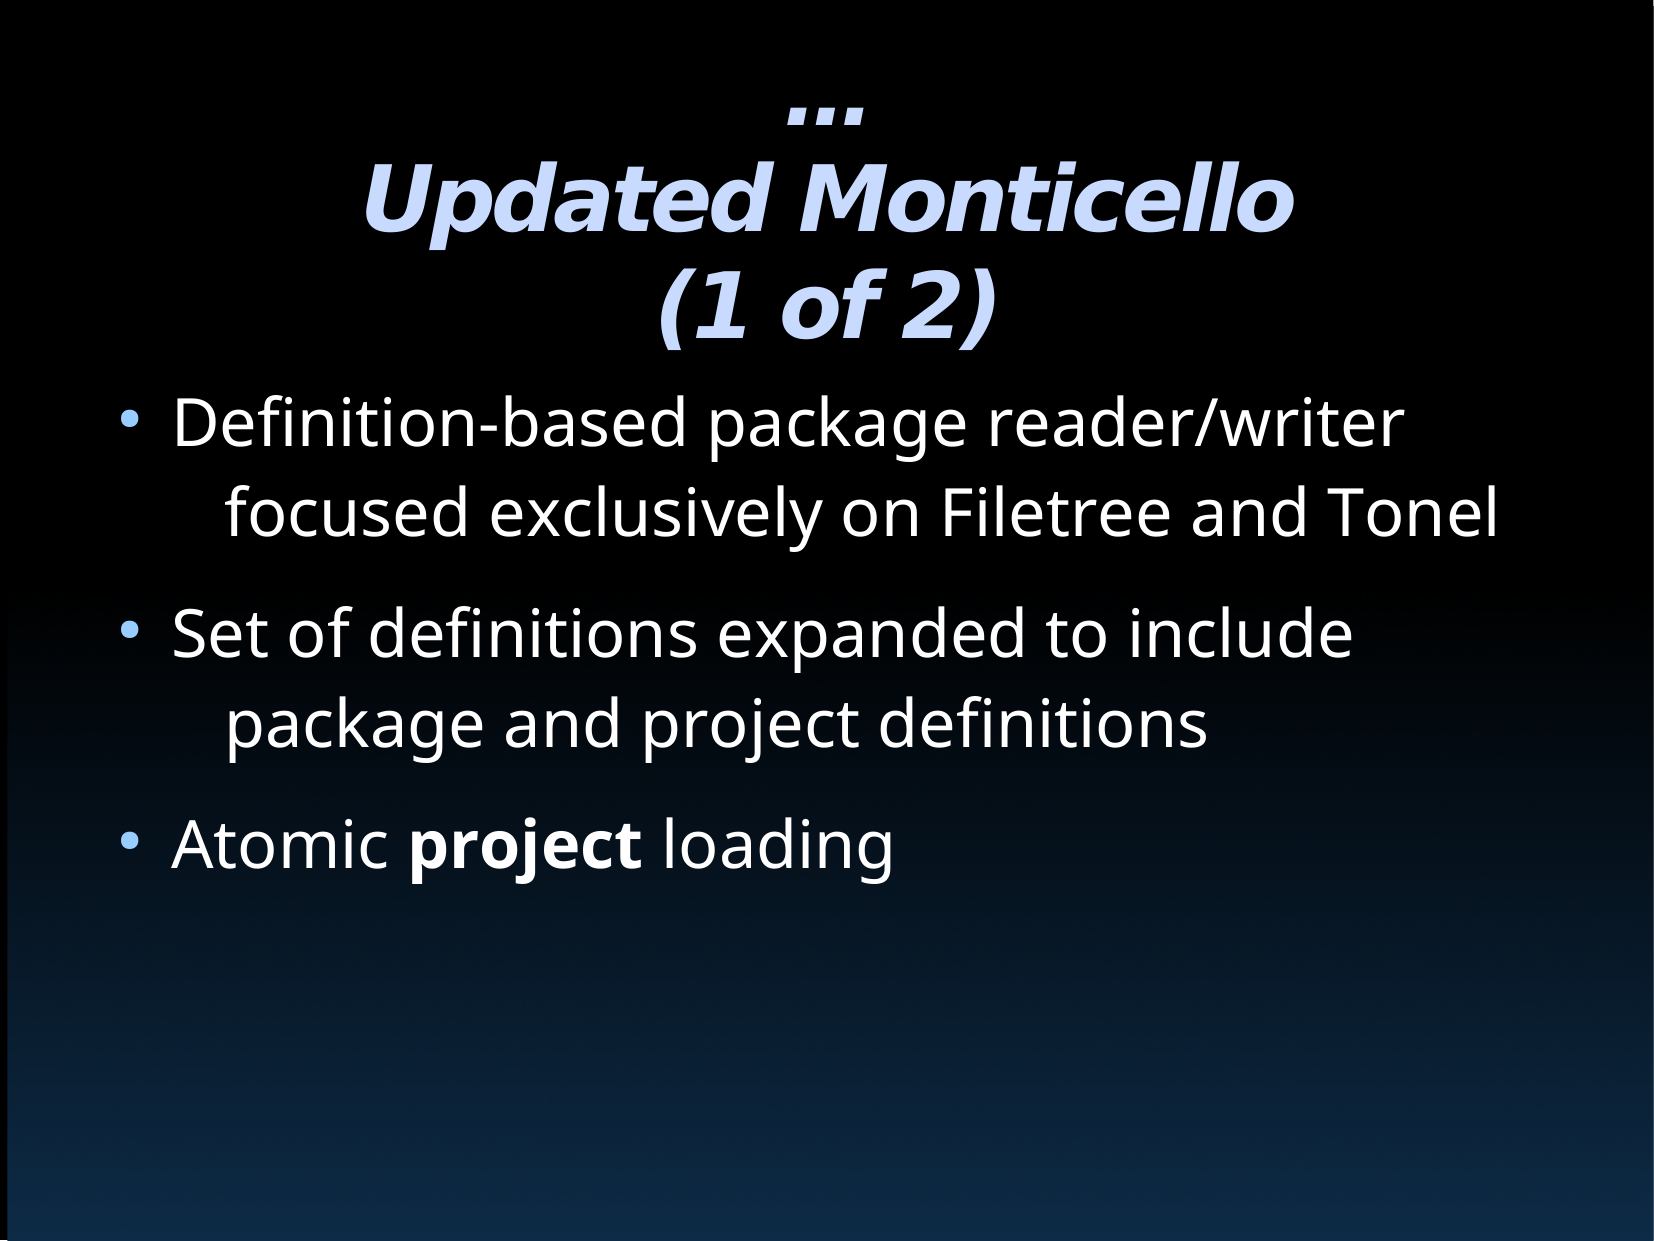

# … Updated Monticello (1 of 2)
Definition-based package reader/writer focused exclusively on Filetree and Tonel
Set of definitions expanded to include package and project definitions
Atomic project loading